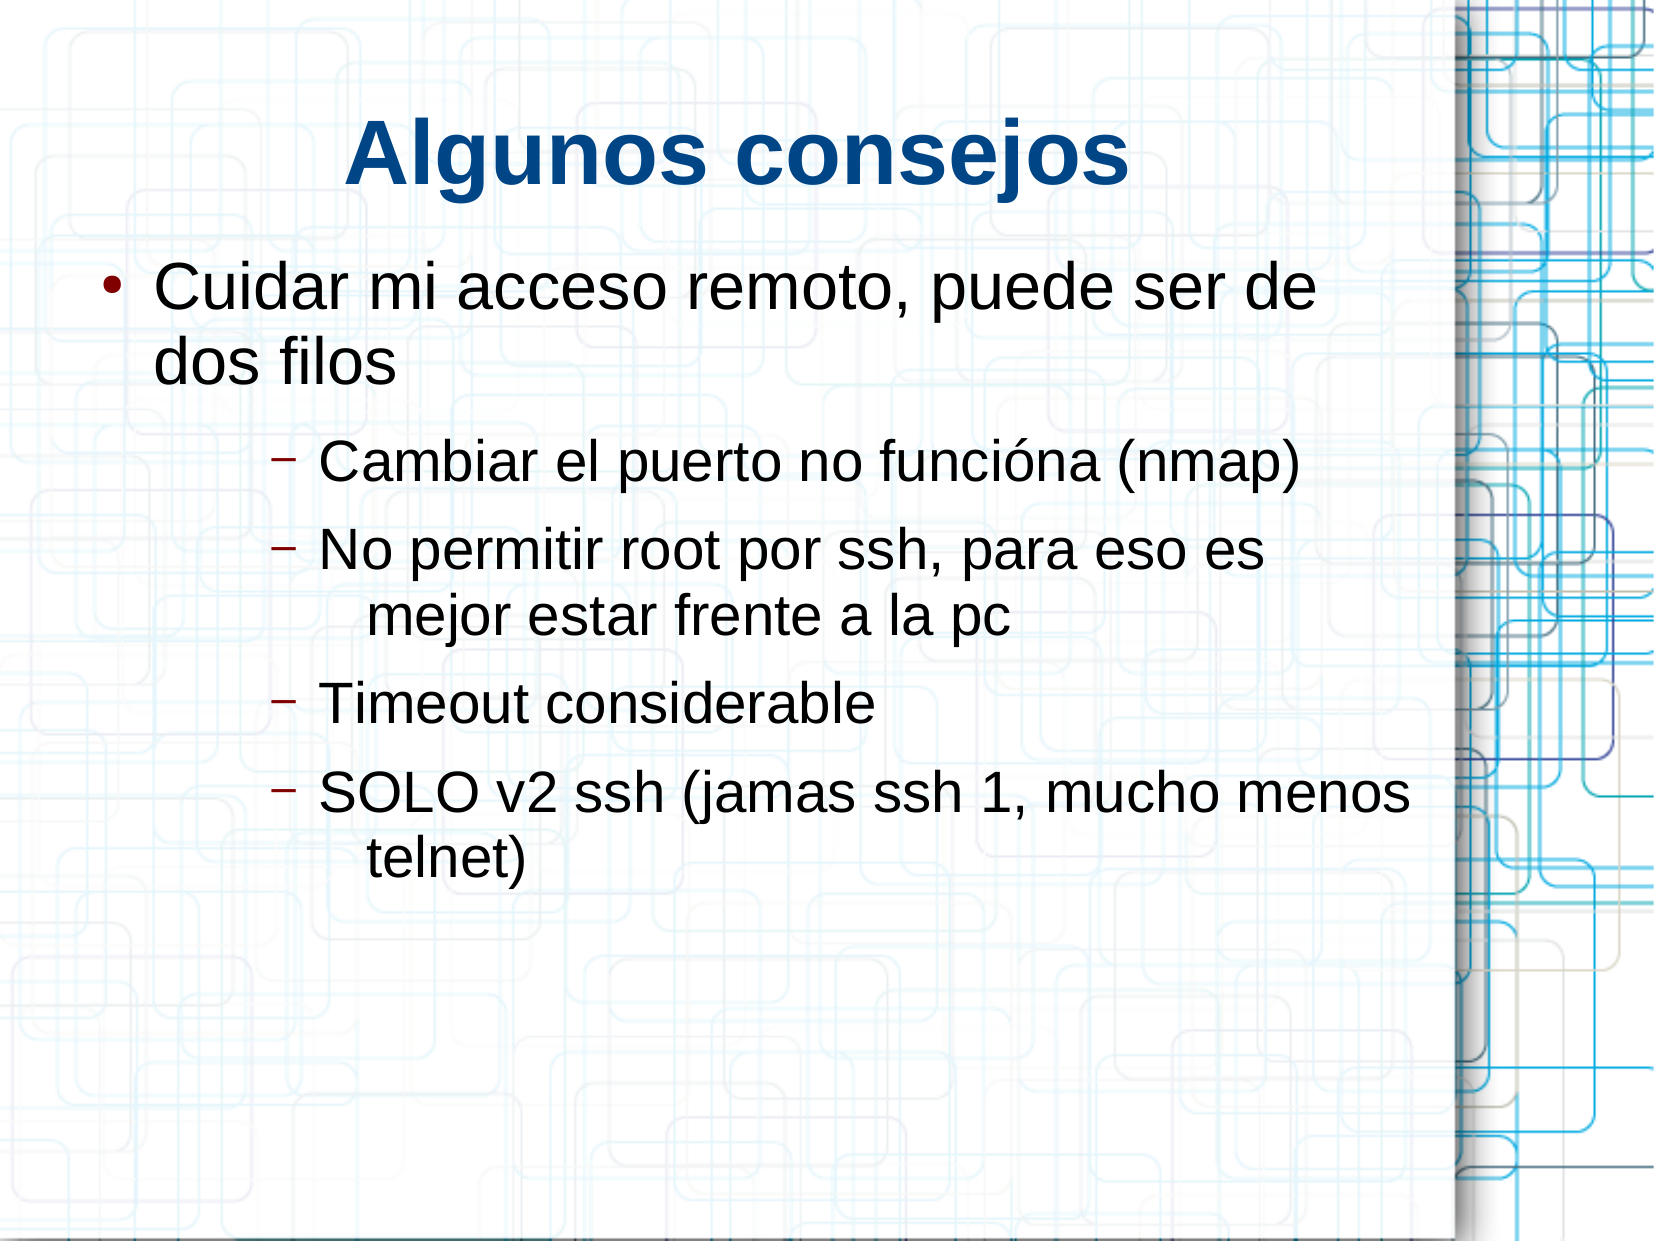

# Algunos consejos
Cuidar mi acceso remoto, puede ser de dos filos
Cambiar el puerto no funcióna (nmap)
No permitir root por ssh, para eso es mejor estar frente a la pc
Timeout considerable
SOLO v2 ssh (jamas ssh 1, mucho menos telnet)